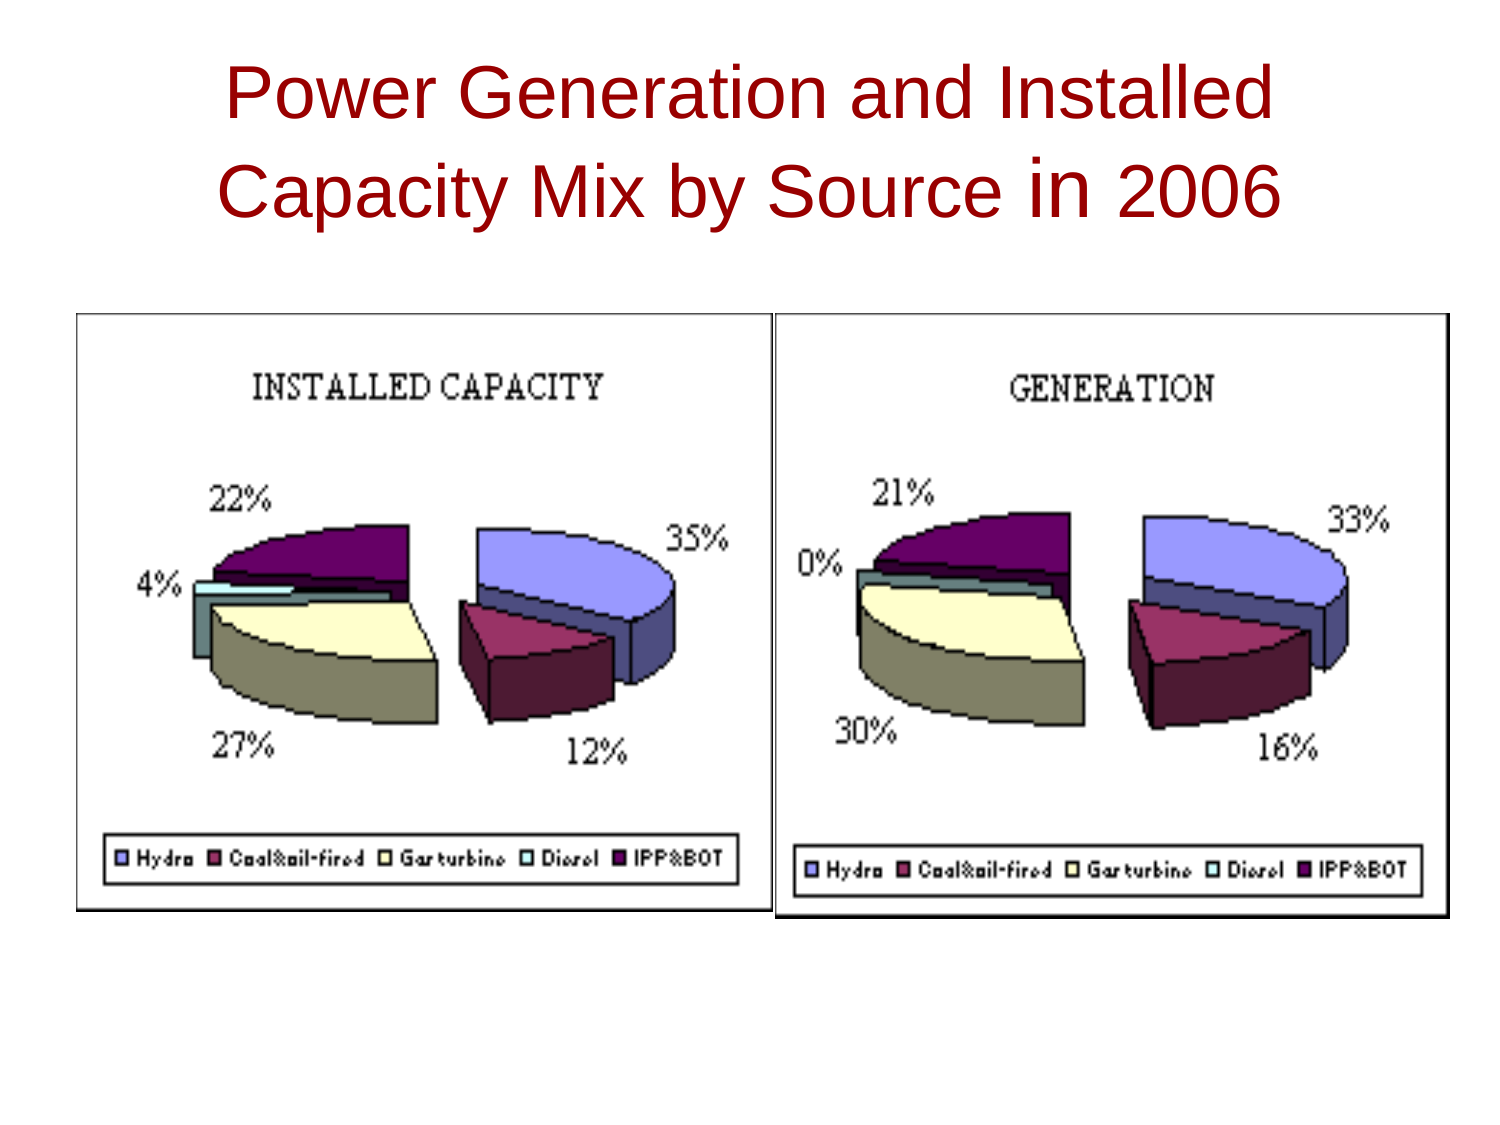

# Power Generation and Installed Capacity Mix by Source in 2006